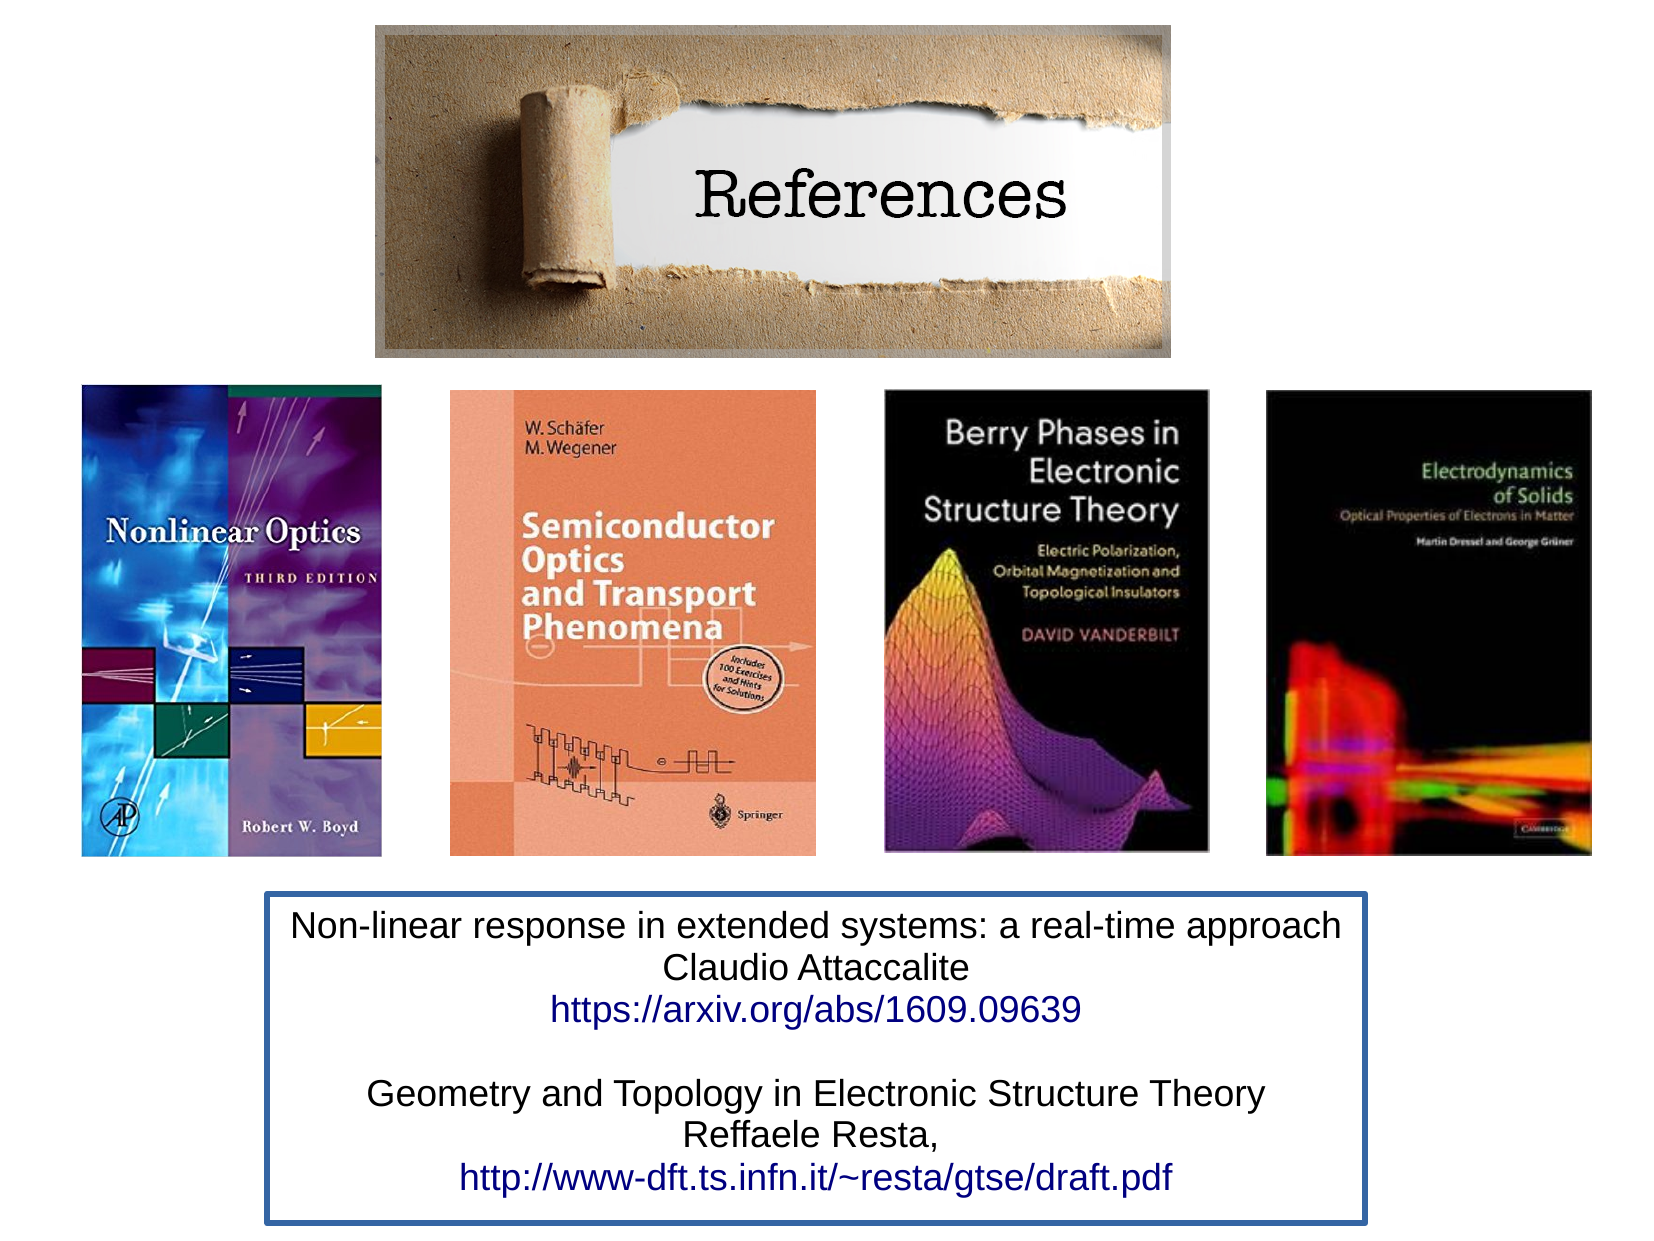

Non-linear response in extended systems: a real-time approach
Claudio Attaccalite
https://arxiv.org/abs/1609.09639
Geometry and Topology in Electronic Structure Theory
Reffaele Resta,
http://www-dft.ts.infn.it/~resta/gtse/draft.pdf